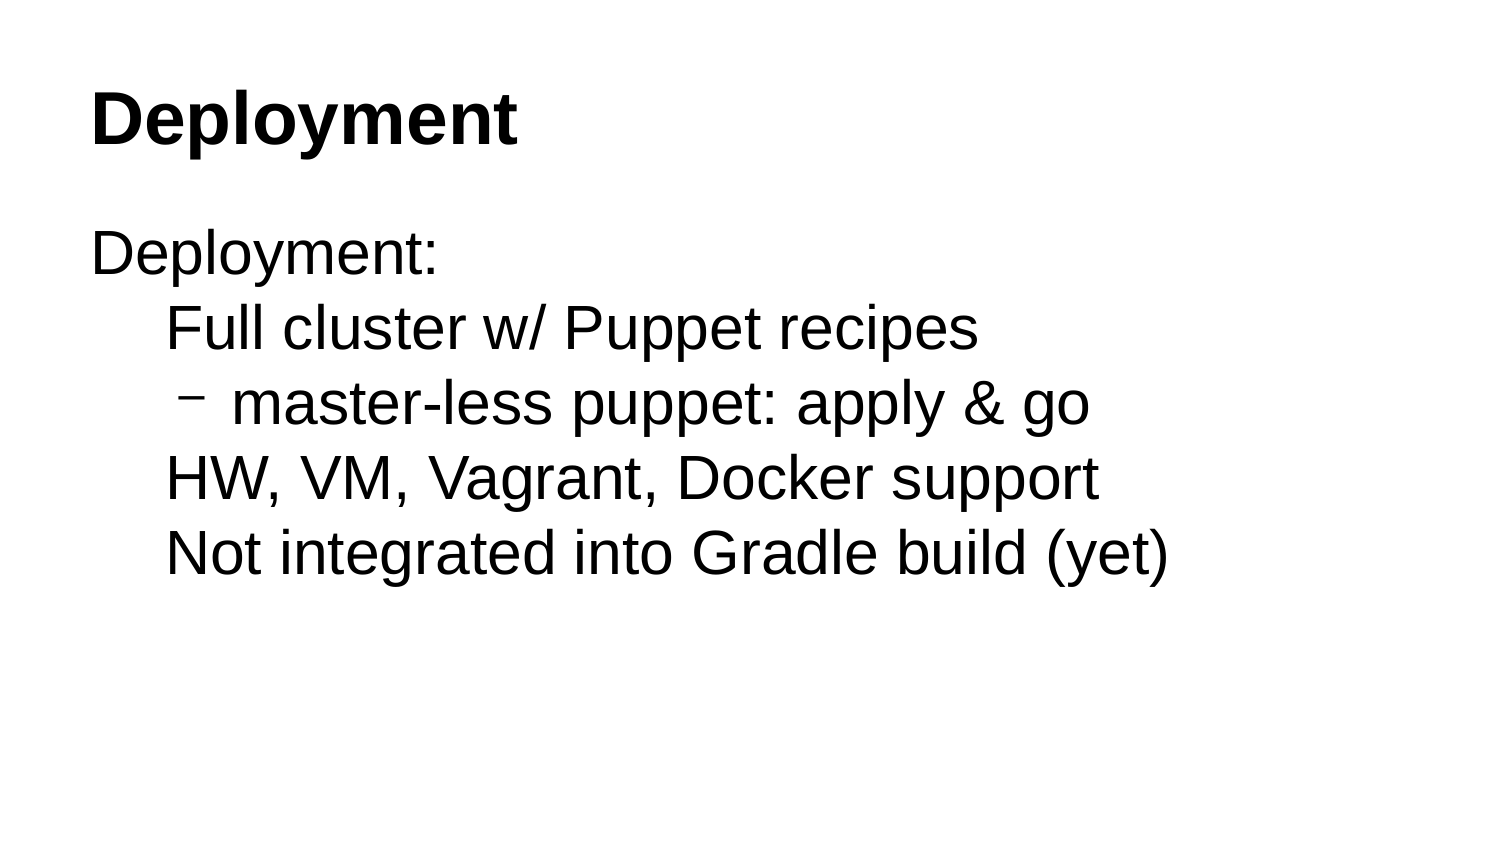

# Deployment
Deployment:
Full cluster w/ Puppet recipes
master-less puppet: apply & go
HW, VM, Vagrant, Docker support
Not integrated into Gradle build (yet)